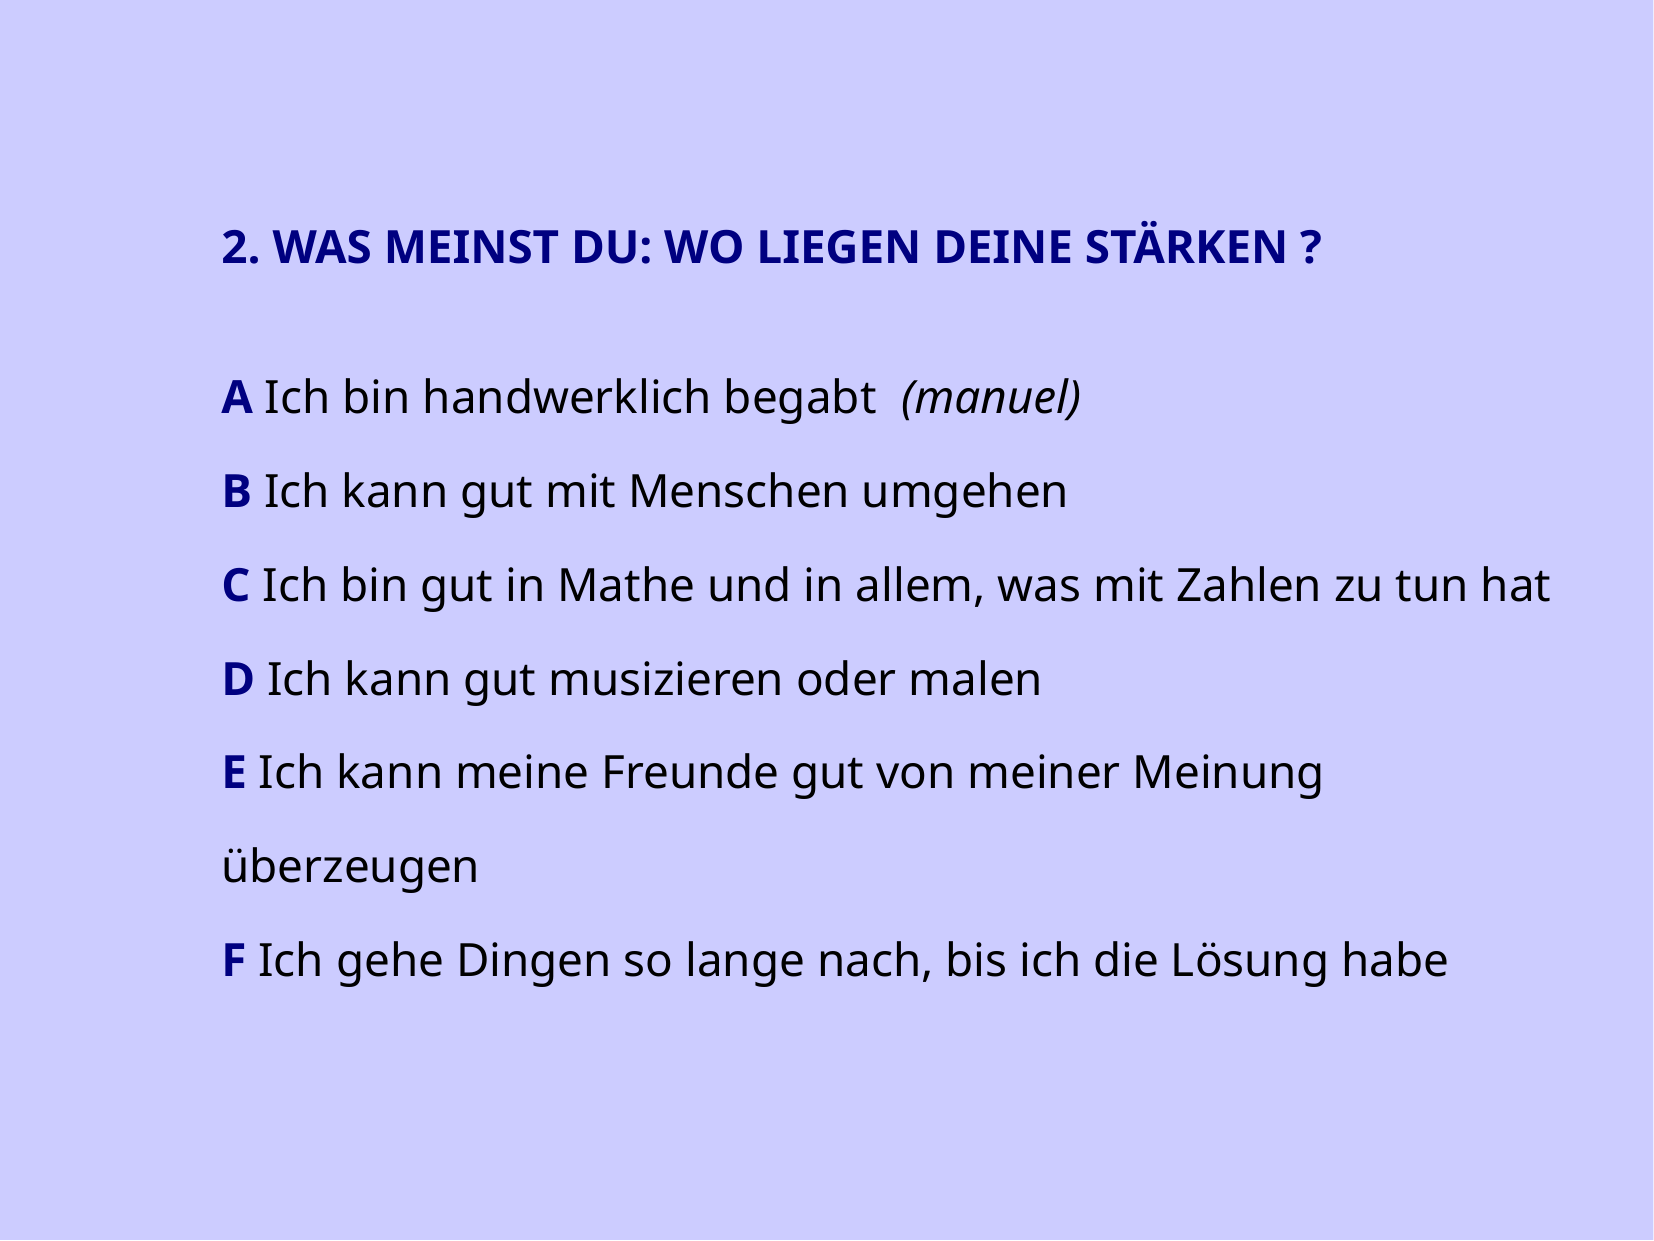

2. WAS MEINST DU: WO LIEGEN DEINE STÄRKEN ?
A Ich bin handwerklich begabt (manuel)
B Ich kann gut mit Menschen umgehen
C Ich bin gut in Mathe und in allem, was mit Zahlen zu tun hat
D Ich kann gut musizieren oder malen
E Ich kann meine Freunde gut von meiner Meinung überzeugen
F Ich gehe Dingen so lange nach, bis ich die Lösung habe